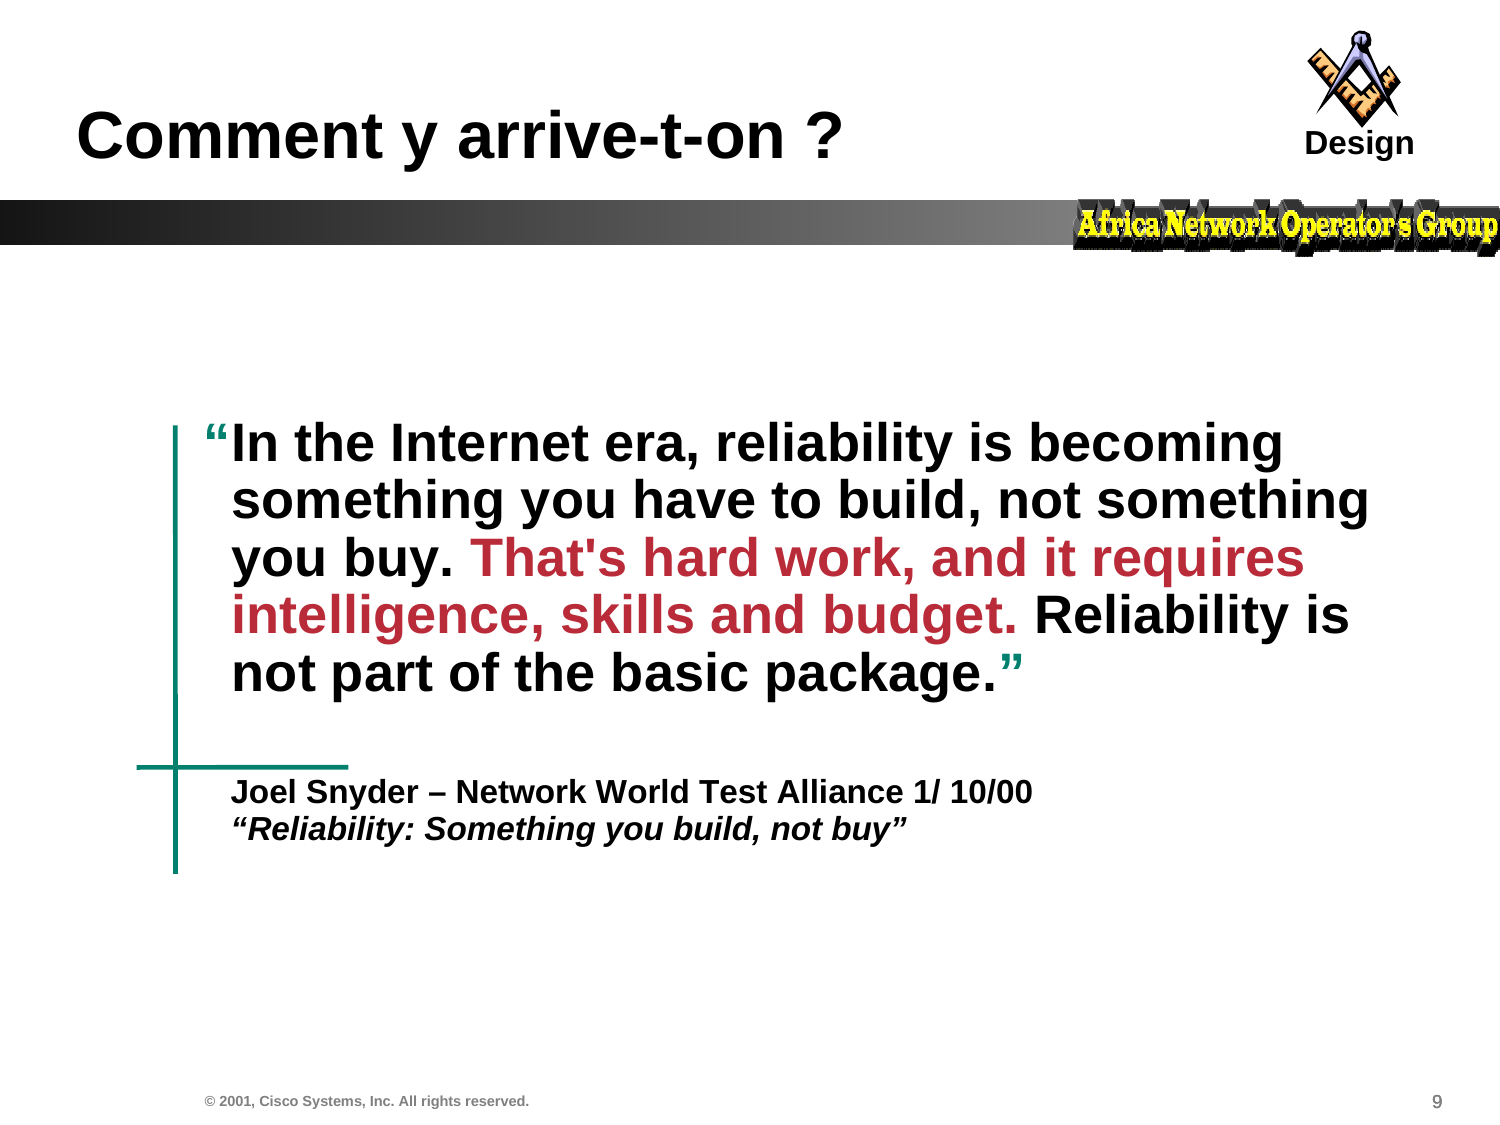

Design
# Comment y arrive-t-on ?
“In the Internet era, reliability is becoming something you have to build, not something you buy. That's hard work, and it requires intelligence, skills and budget. Reliability is
not part of the basic package.”
Joel Snyder – Network World Test Alliance 1/ 10/00
“Reliability: Something you build, not buy”